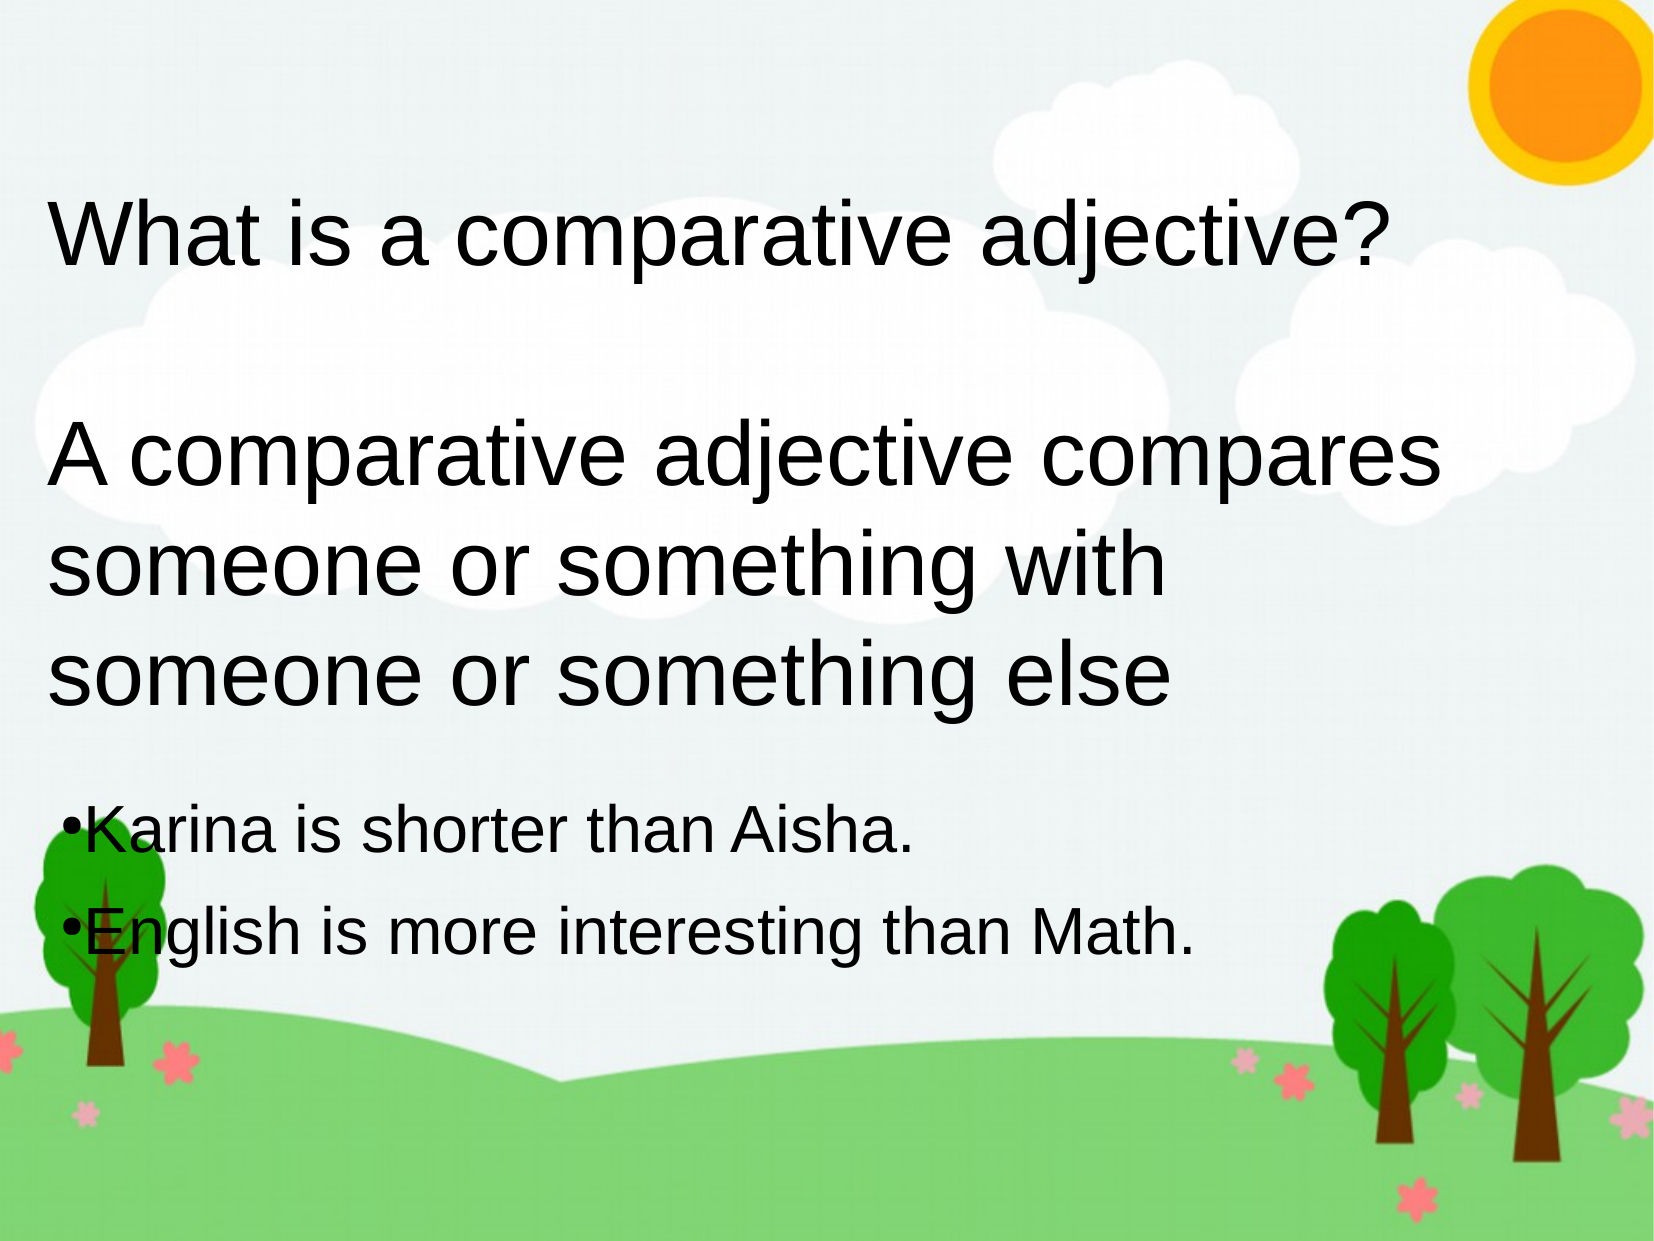

# What is a comparative adjective? A comparative adjective compares someone or something with someone or something else
Karina is shorter than Aisha.
English is more interesting than Math.